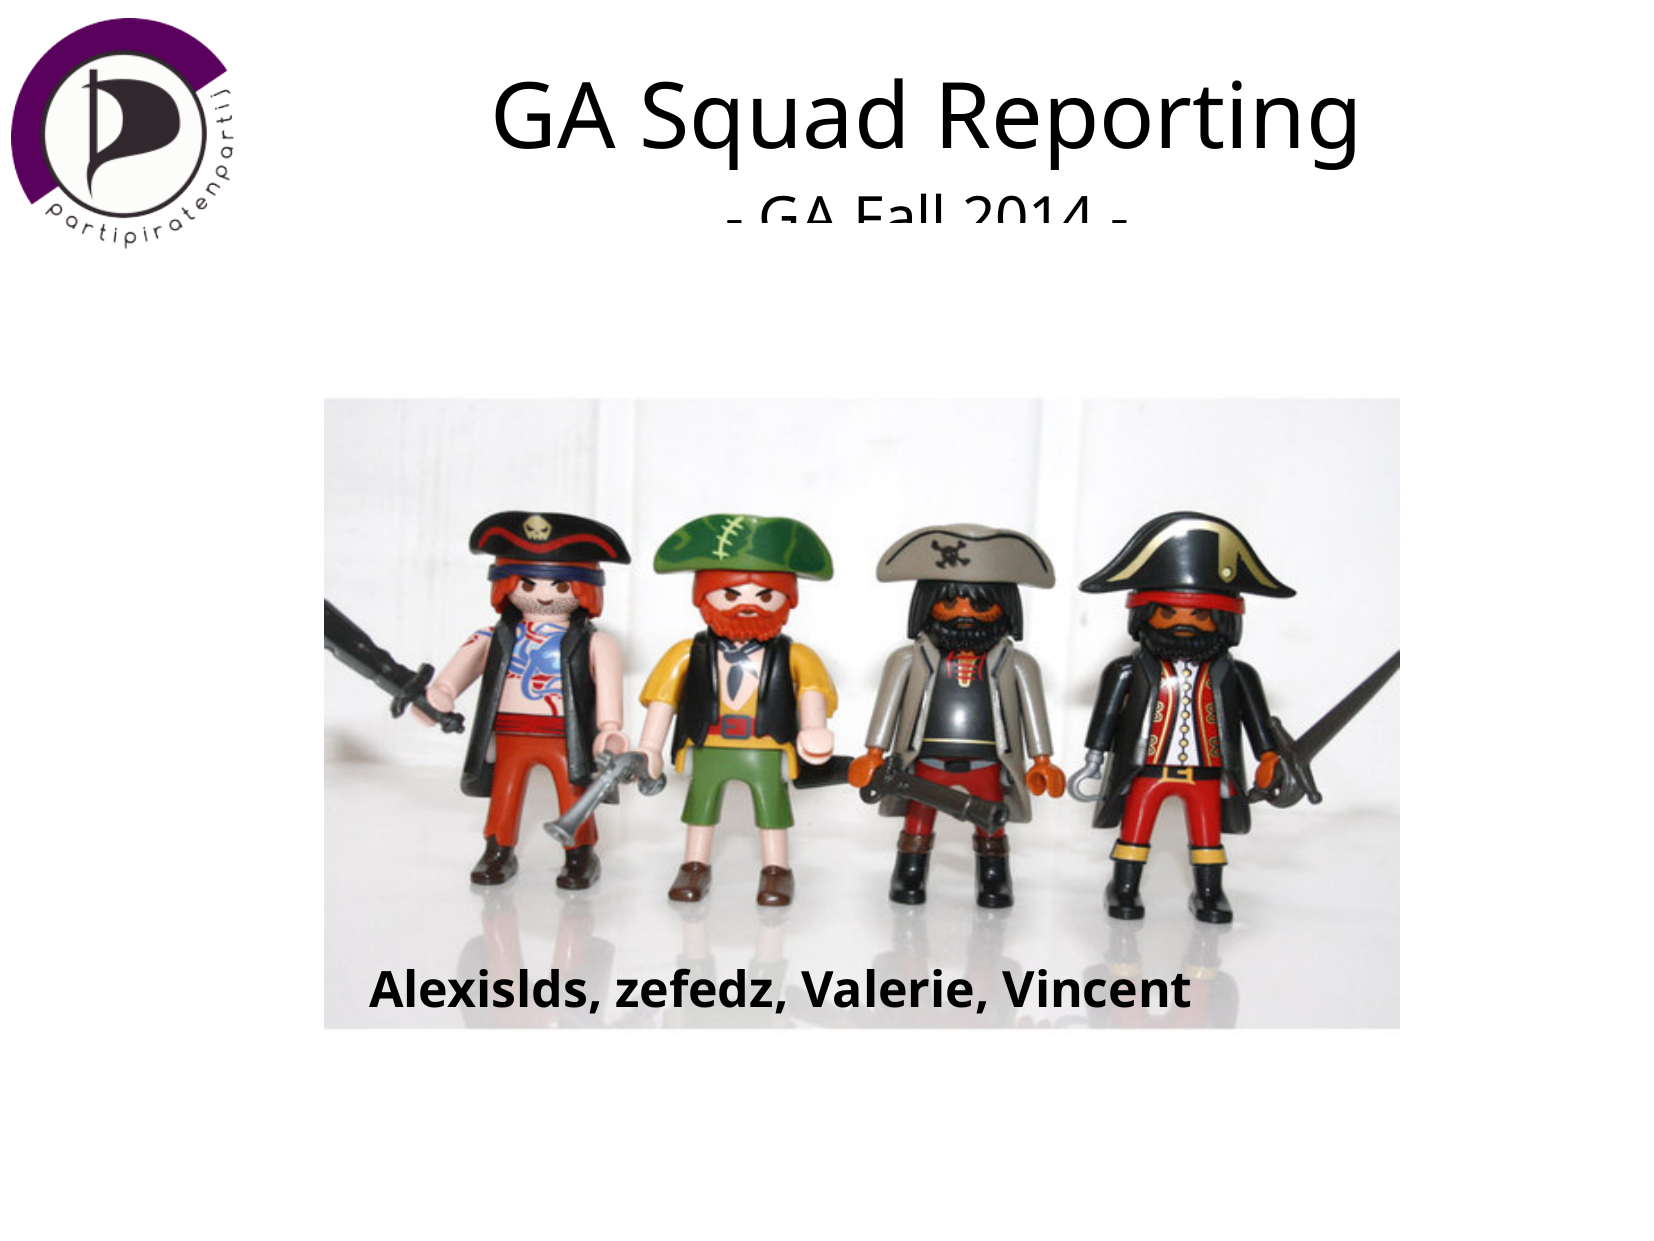

# GA Squad Reporting - GA Fall 2014 -
Alexislds, zefedz, Valerie, Vincent